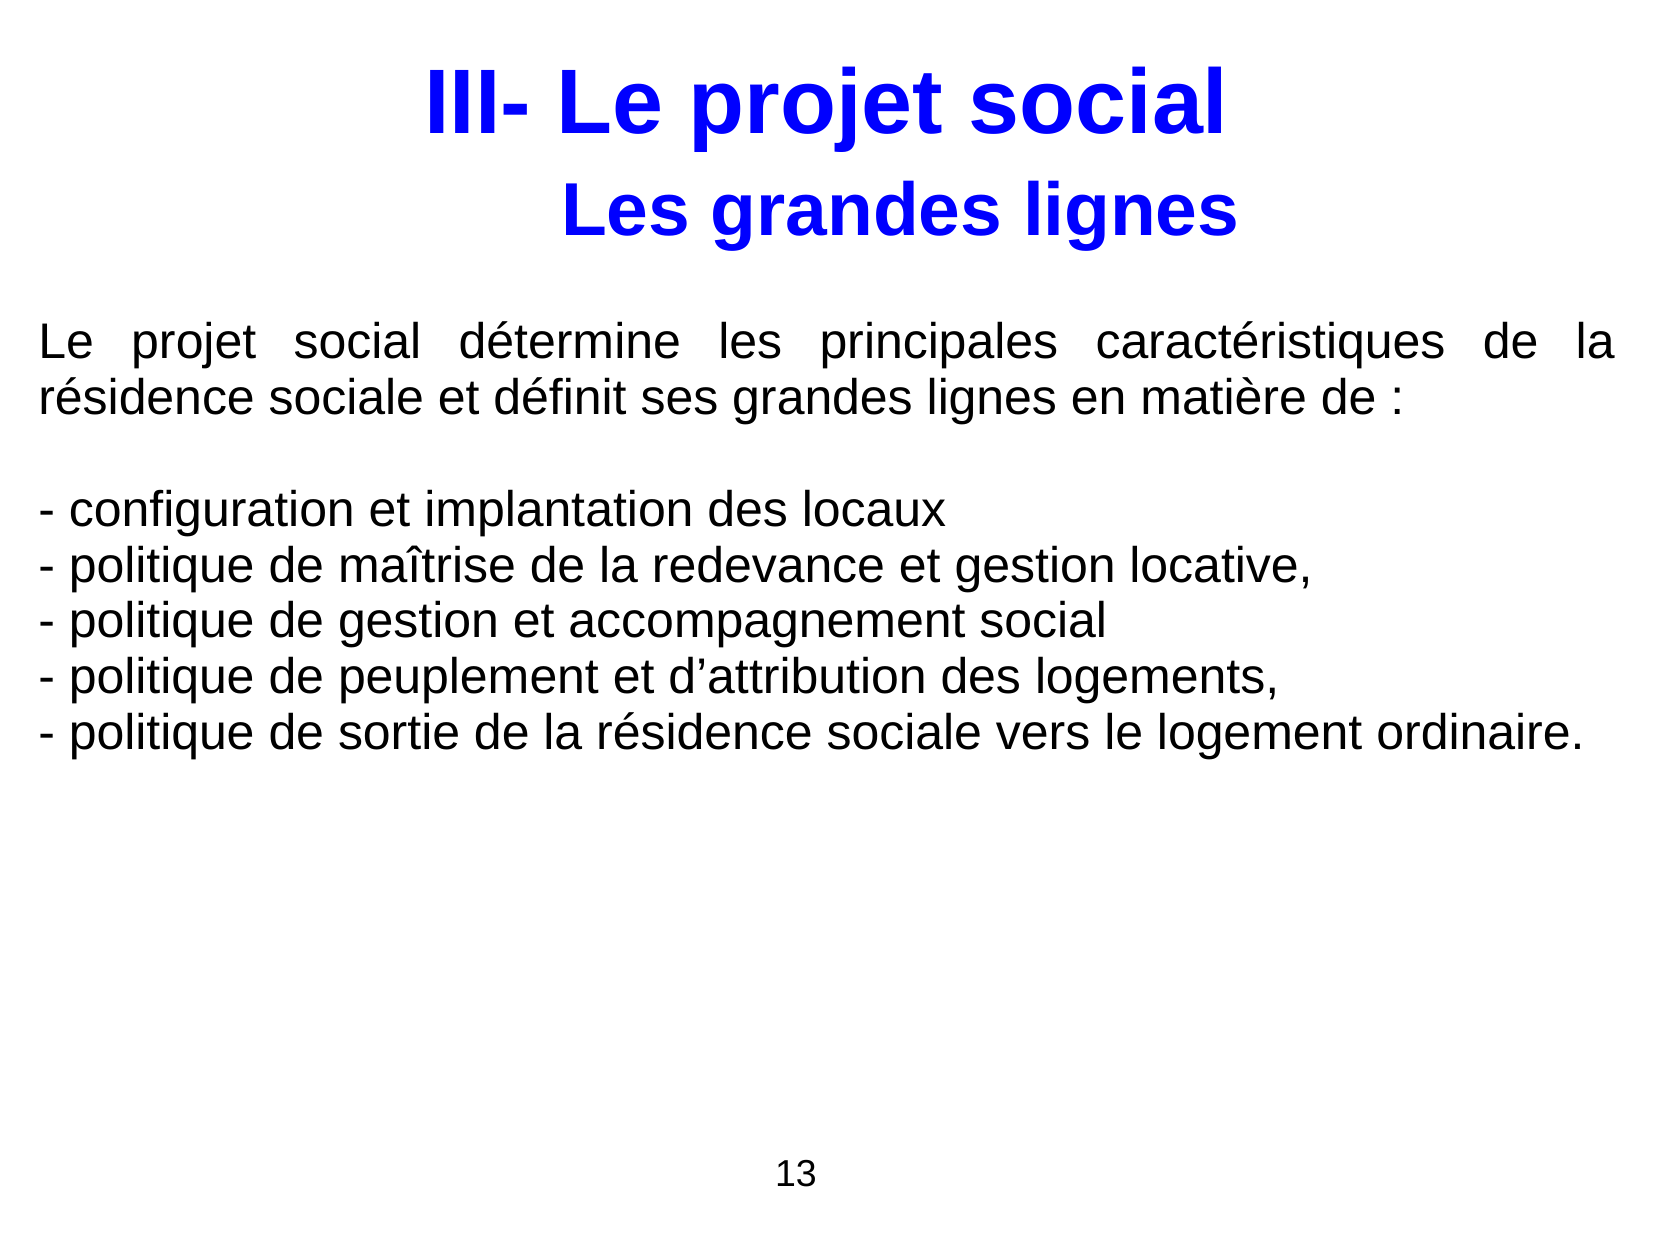

# III- Le projet social Les grandes lignes
Le projet social détermine les principales caractéristiques de la résidence sociale et définit ses grandes lignes en matière de :
- configuration et implantation des locaux
- politique de maîtrise de la redevance et gestion locative,
- politique de gestion et accompagnement social
- politique de peuplement et d’attribution des logements,
- politique de sortie de la résidence sociale vers le logement ordinaire.